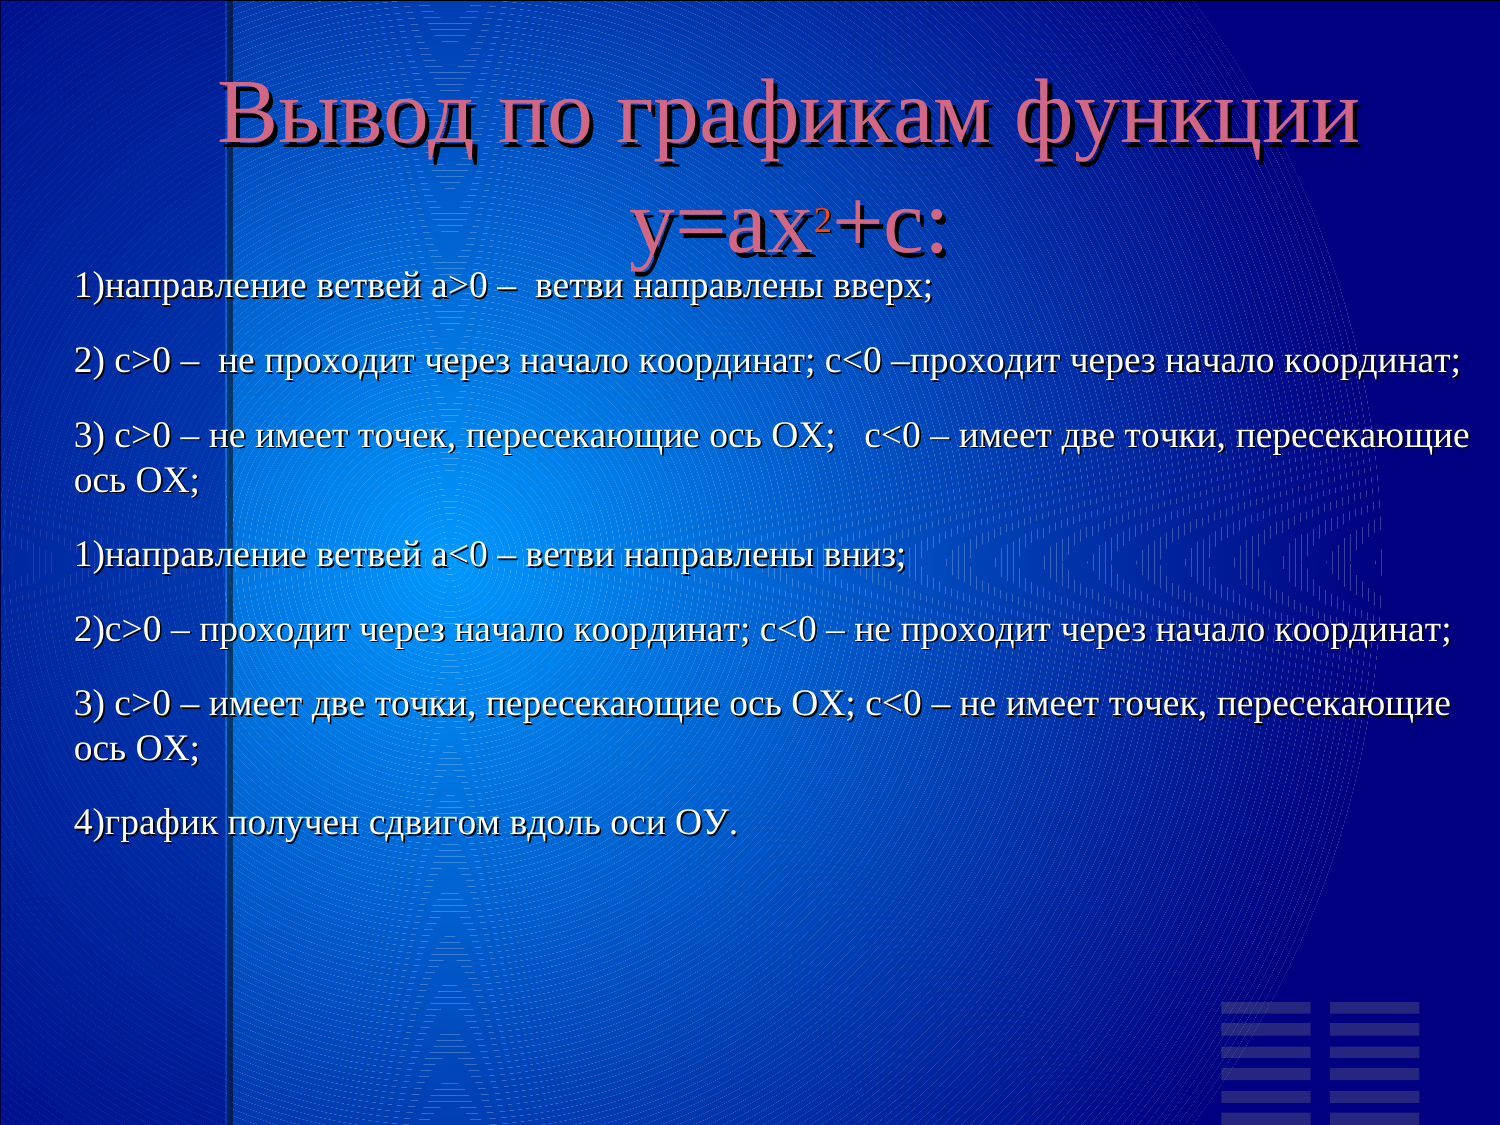

# Вывод по графикам функции y=aх2+c:
1)направление ветвей a>0 – ветви направлены вверх;
2) с>0 – не проходит через начало координат; с<0 –проходит через начало координат;
3) с>0 – не имеет точек, пересекающие ось ОХ; с<0 – имеет две точки, пересекающие ось ОХ;
1)направление ветвей a<0 – ветви направлены вниз;
2)c>0 – проходит через начало координат; с<0 – не проходит через начало координат;
3) c>0 – имеет две точки, пересекающие ось ОХ; с<0 – не имеет точек, пересекающие ось ОХ;
4)график получен сдвигом вдоль оси ОУ.